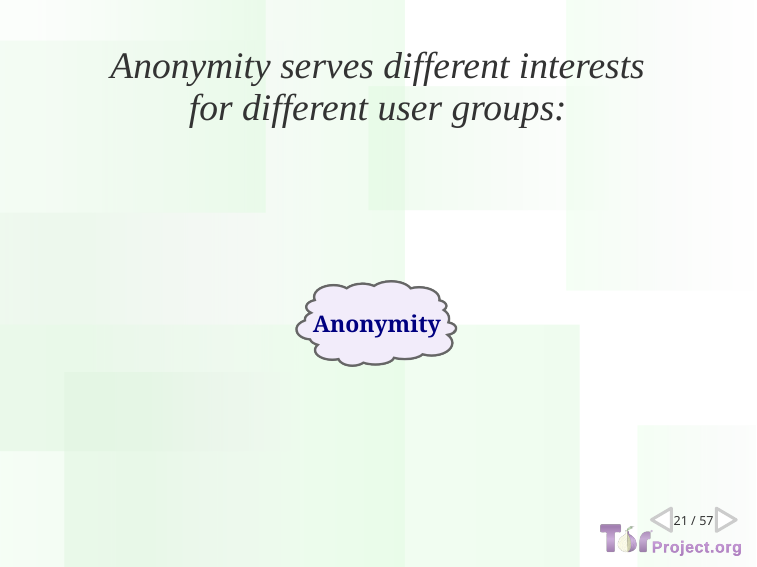

Anonymity serves different interests for different user groups:
Anonymity